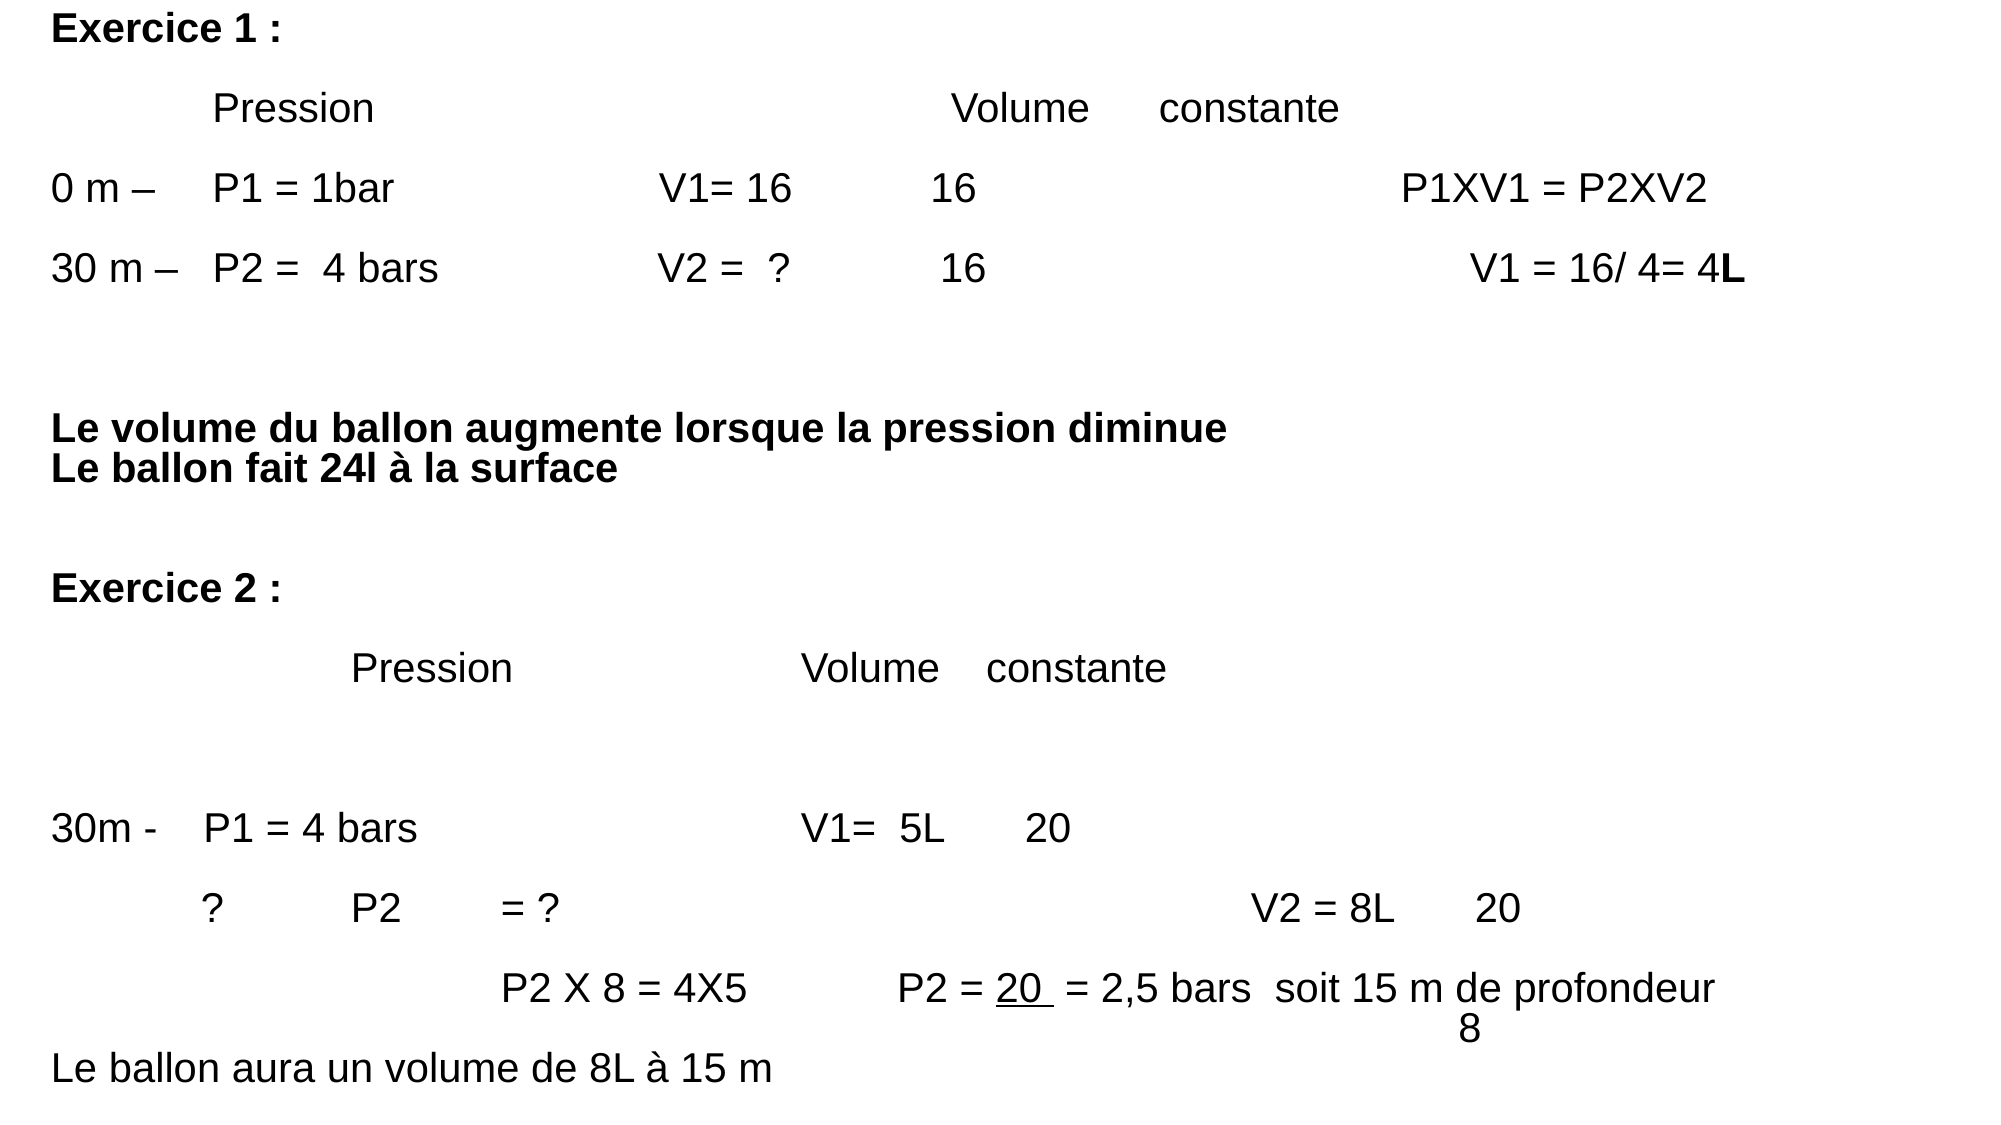

Exercice 1 :
 	 Pression 				Volume constante
0 m – 	 P1 = 1bar V1= 16 16			P1XV1 = P2XV2
30 m – P2 = 4 bars V2 = ? 16			 V1 = 16/ 4= 4L
Le volume du ballon augmente lorsque la pression diminue
Le ballon fait 24l à la surface
Exercice 2 :
		Pression Volume constante
30m - P1 = 4 bars 		 	V1= 5L 20
 	?	P2	= ?					V2 = 8L 20
			P2 X 8 = 4X5 P2 = 20 = 2,5 bars soit 15 m de profondeur
									 8
Le ballon aura un volume de 8L à 15 m